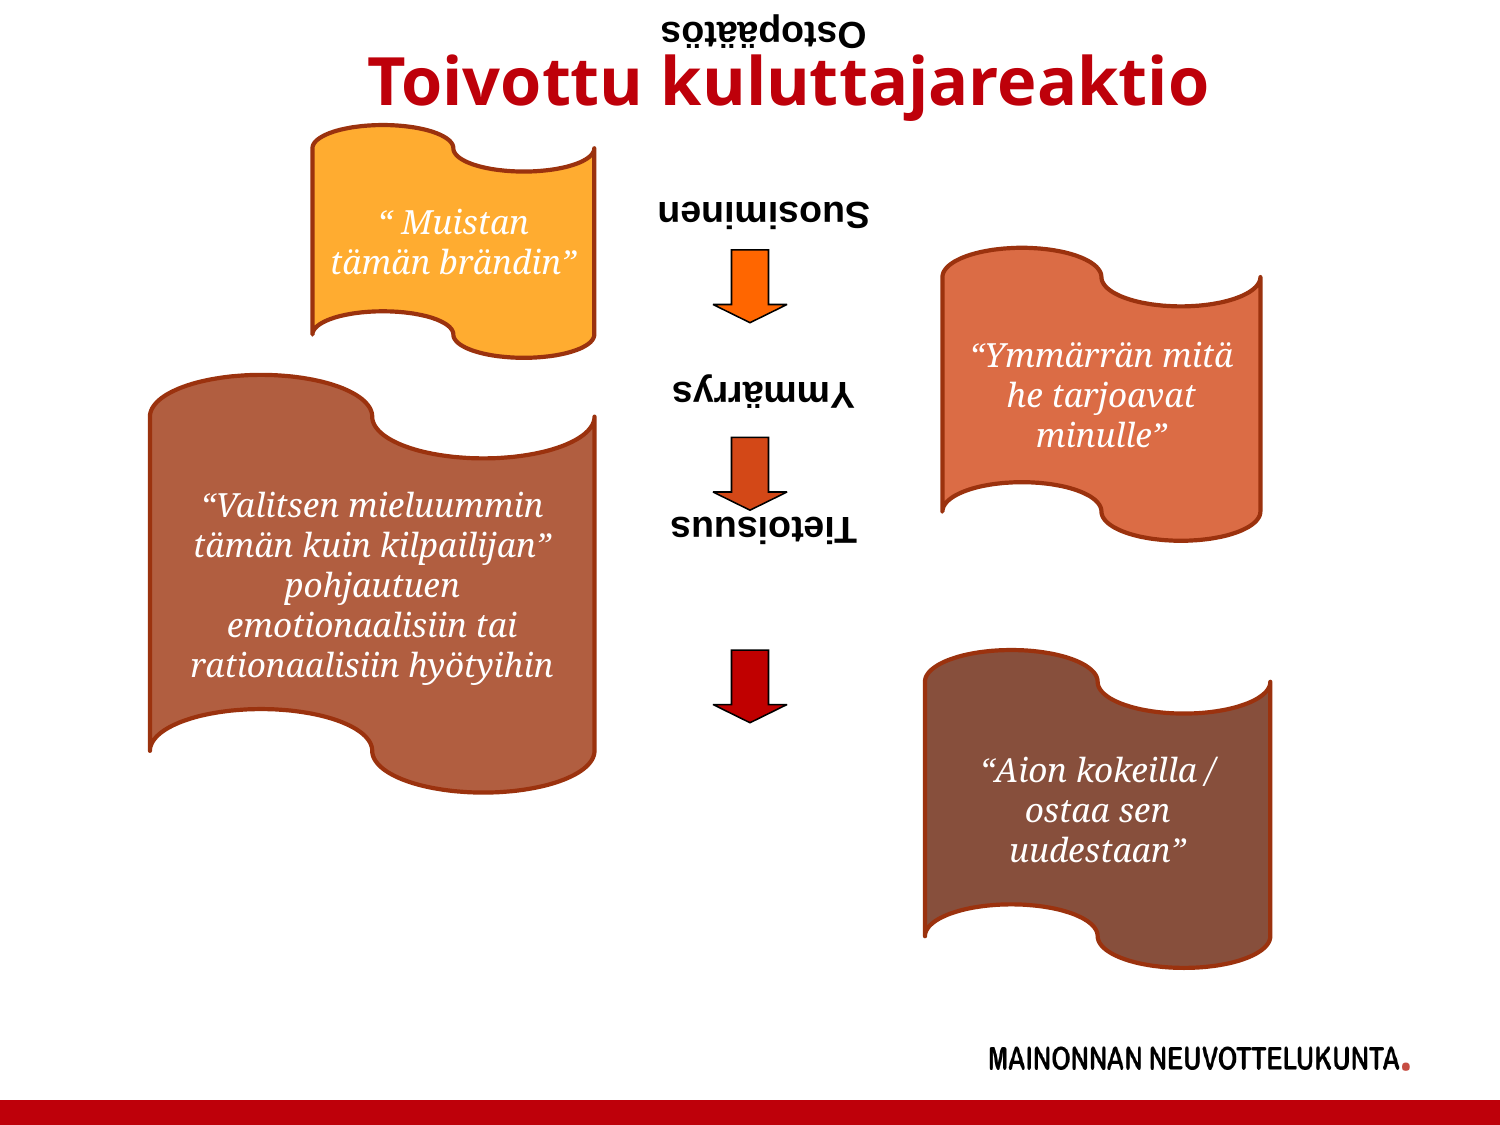

Toivottu kuluttajareaktio
“ Muistan tämän brändin”
Tietoisuus
Ymmärrys
Suosiminen
Ostopäätös
“Ymmärrän mitä he tarjoavat minulle”
“Valitsen mieluummin tämän kuin kilpailijan” pohjautuen emotionaalisiin tai rationaalisiin hyötyihin
“Aion kokeilla / ostaa sen uudestaan”